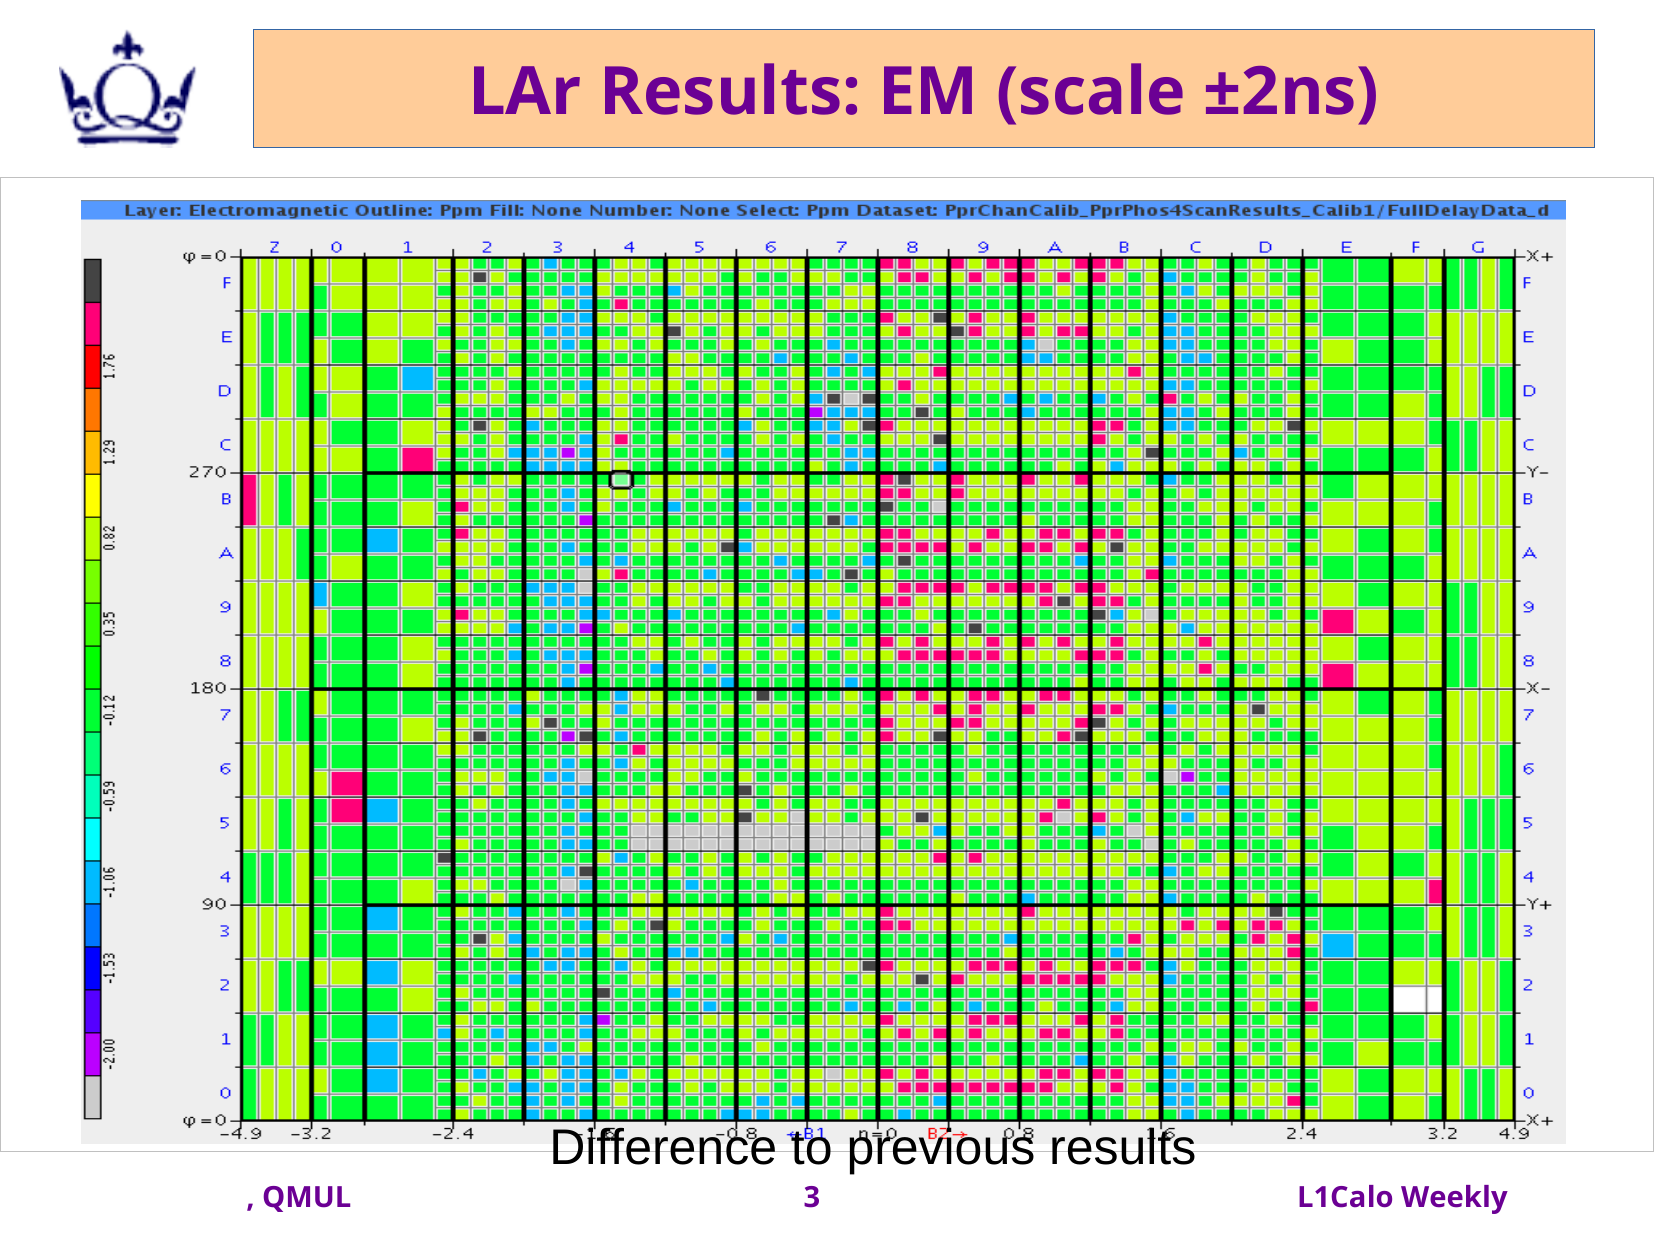

# LAr Results: EM (scale ±2ns)
Difference to previous results